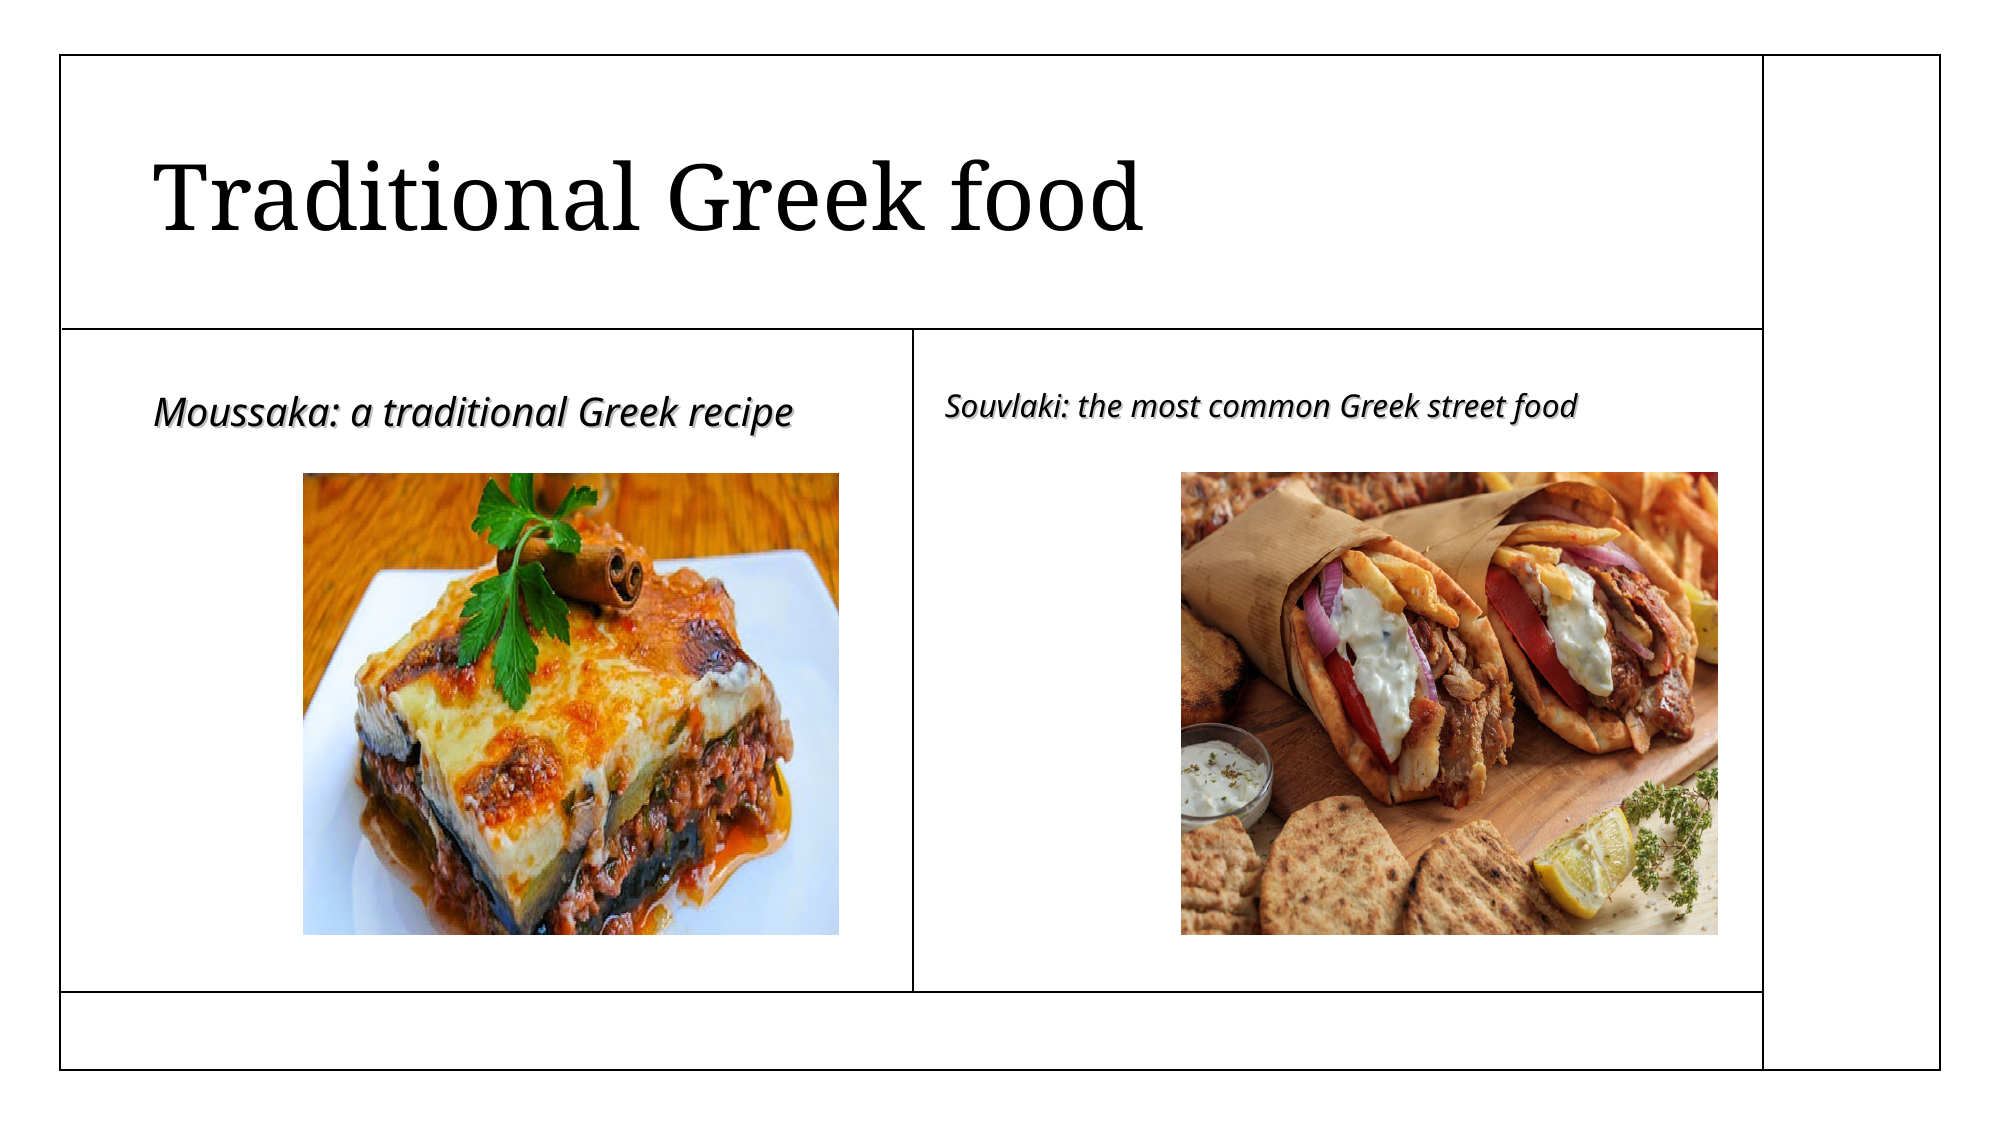

# Traditional Greek food
Moussaka: a traditional Greek recipe
Souvlaki: the most common Greek street food